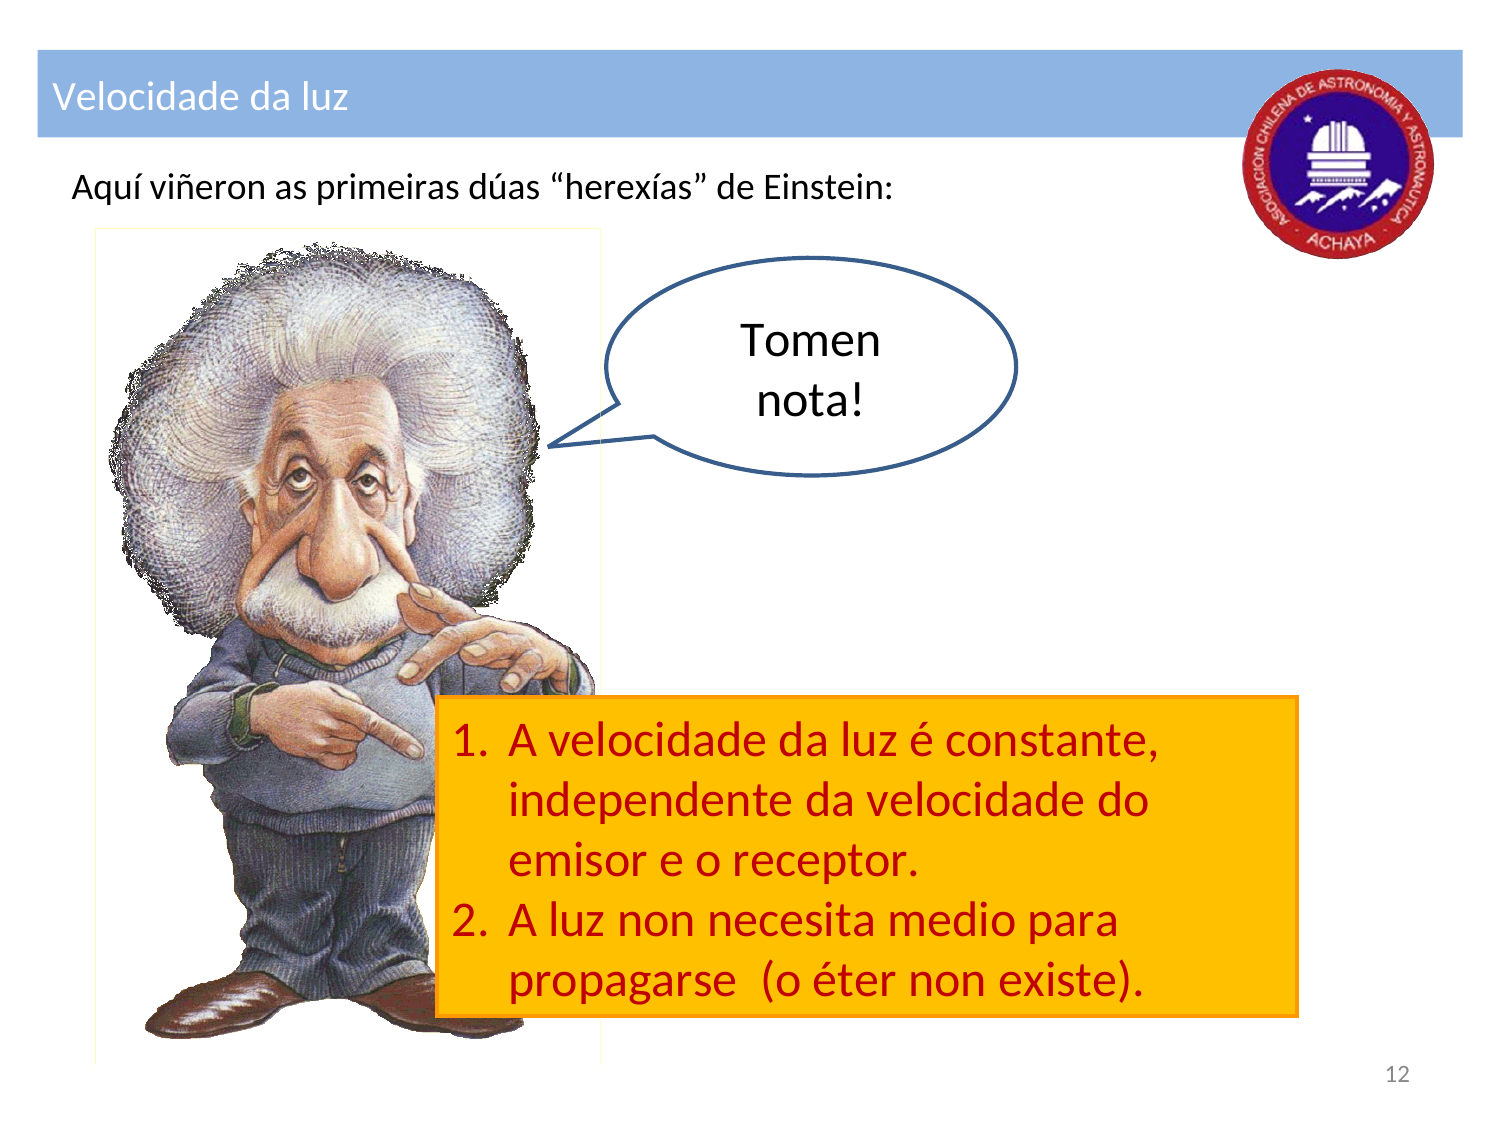

Velocidade da luz
Aquí viñeron as primeiras dúas “herexías” de Einstein:
Tomen nota!
A velocidade da luz é constante, independente da velocidade do emisor e o receptor.
A luz non necesita medio para propagarse (o éter non existe).